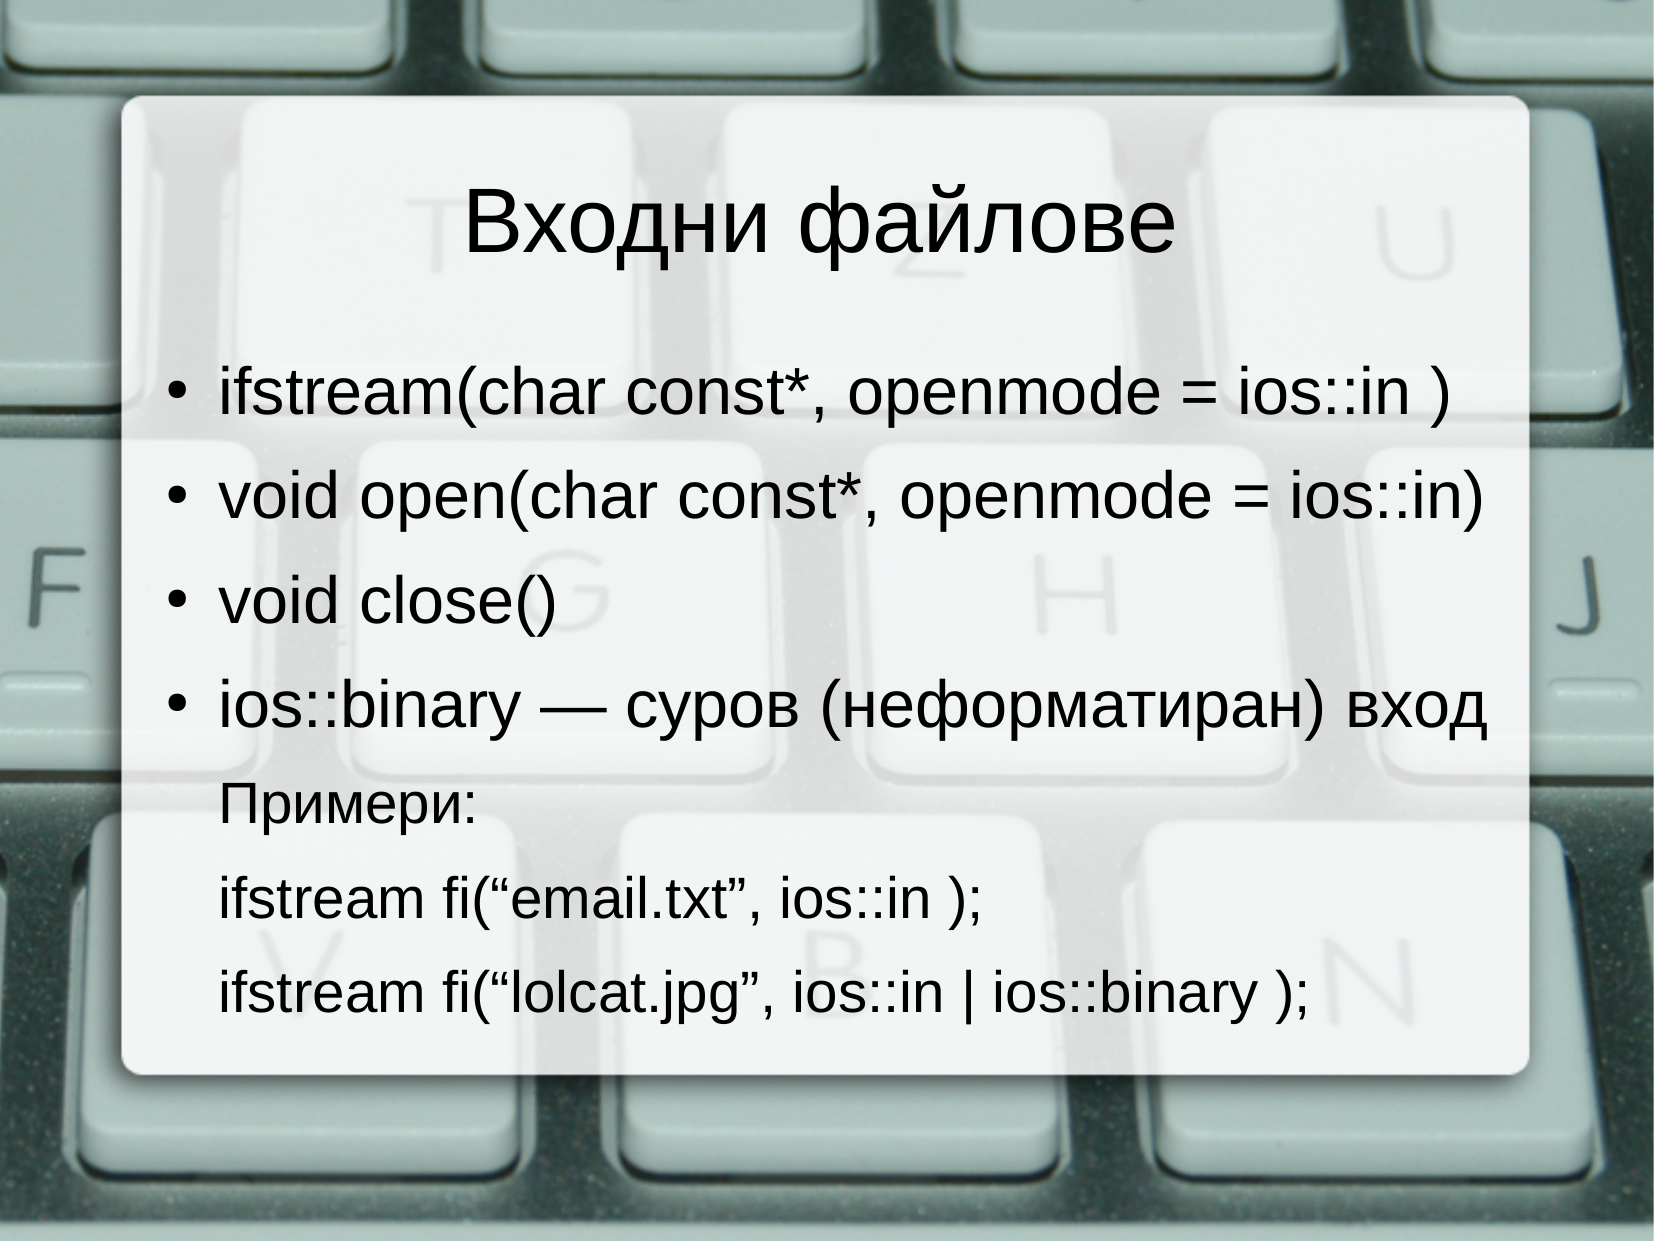

# Входни файлове
ifstream(char const*, openmode = ios::in )
void open(char const*, openmode = ios::in)
void close()
ios::binary — суров (неформатиран) вход
Примери:
ifstream fi(“email.txt”, ios::in );
ifstream fi(“lolcat.jpg”, ios::in | ios::binary );